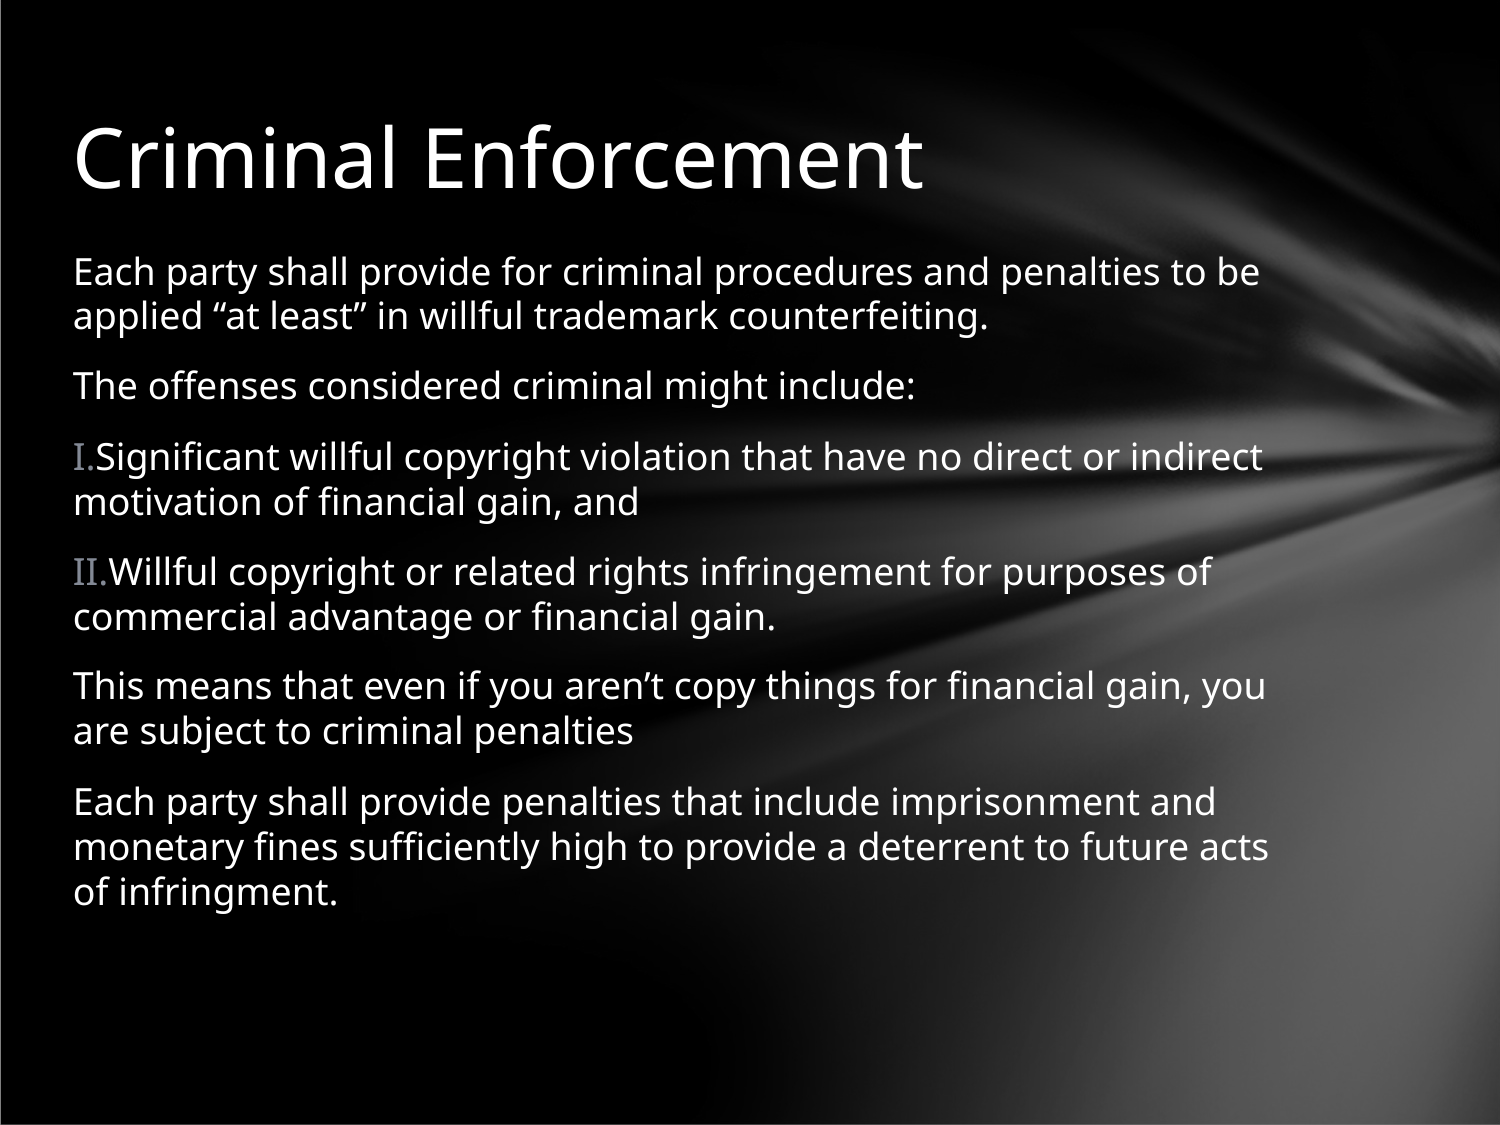

Criminal Enforcement
# Each party shall provide for criminal procedures and penalties to be applied “at least” in willful trademark counterfeiting.
The offenses considered criminal might include:
Significant willful copyright violation that have no direct or indirect motivation of financial gain, and
Willful copyright or related rights infringement for purposes of commercial advantage or financial gain.
This means that even if you aren’t copy things for financial gain, you are subject to criminal penalties
Each party shall provide penalties that include imprisonment and monetary fines sufficiently high to provide a deterrent to future acts of infringment.